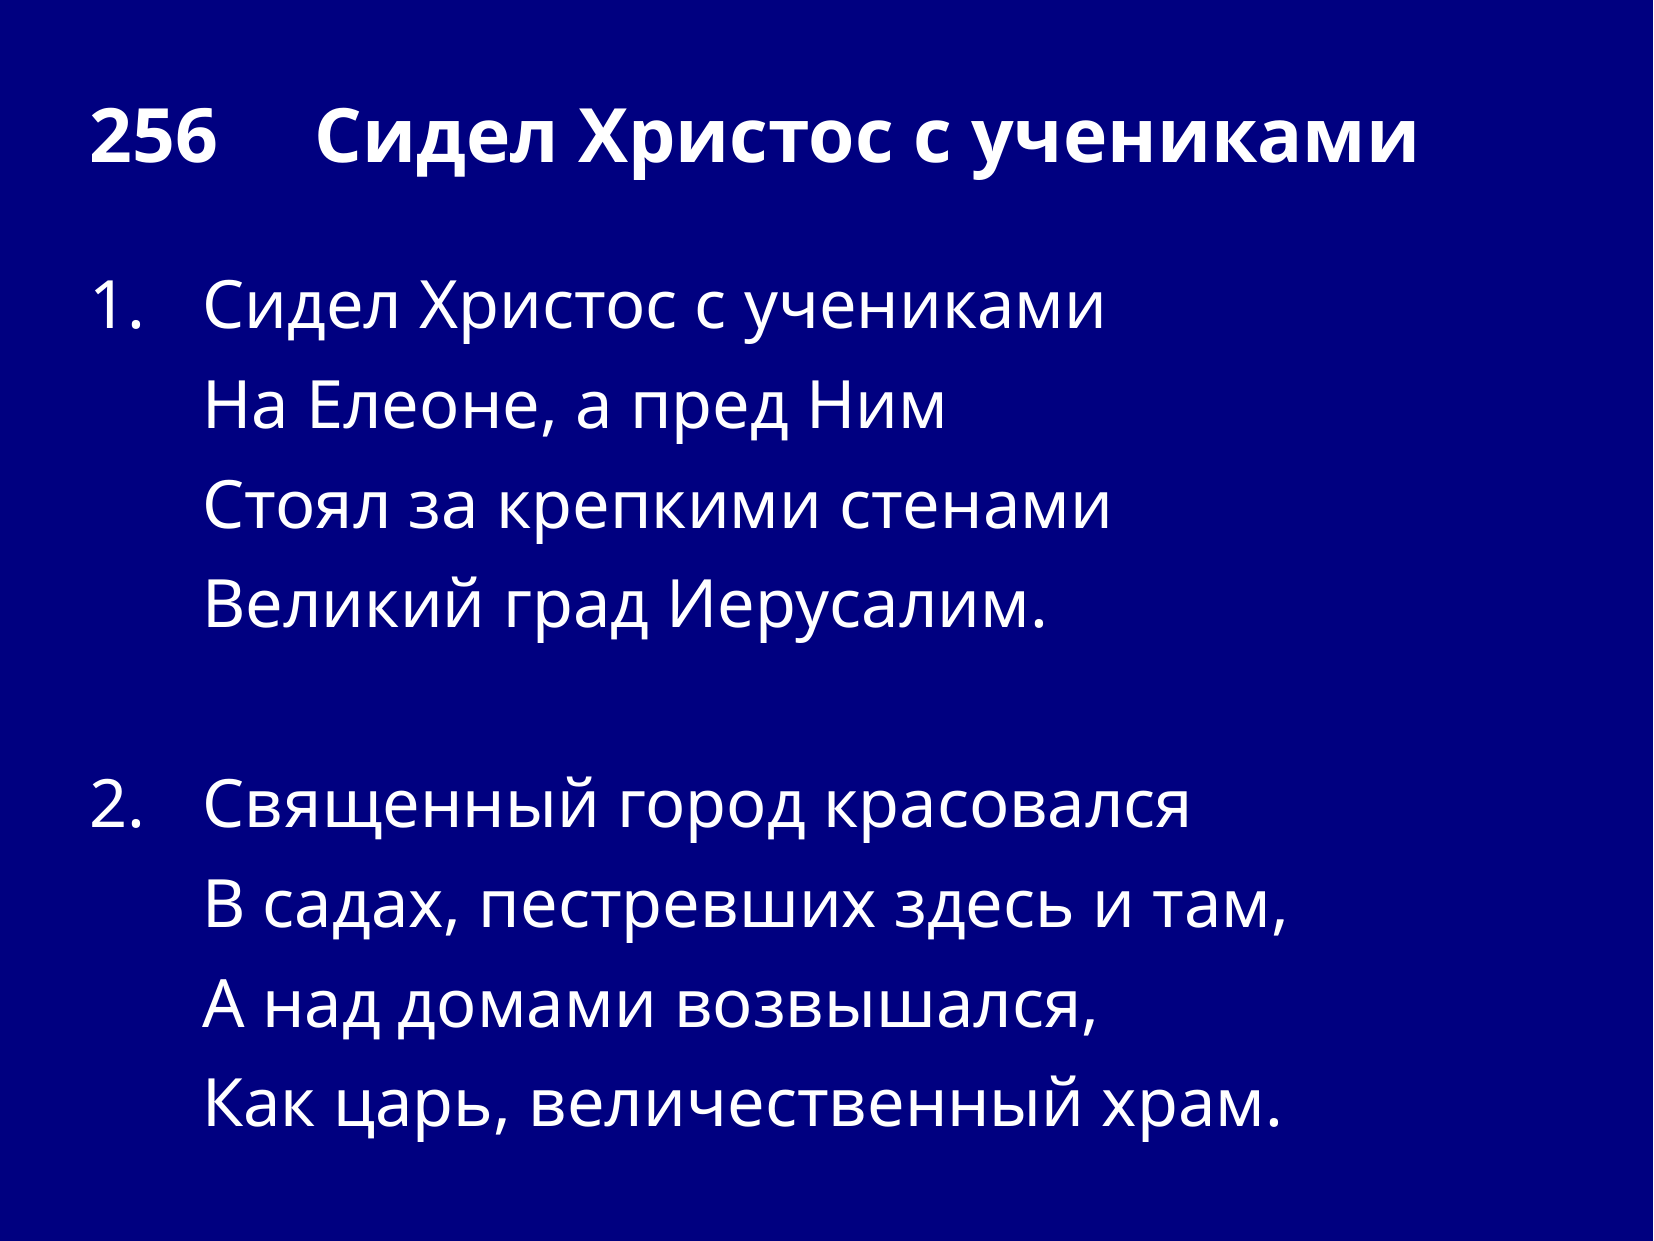

256	Сидел Христос с учениками
1.	Сидел Христос с учениками
	На Елеоне, а пред Ним
	Стоял за крепкими стенами
	Великий град Иерусалим.
2.	Священный город красовался
	В садах, пестревших здесь и там,
	А над домами возвышался,
	Как царь, величественный храм.